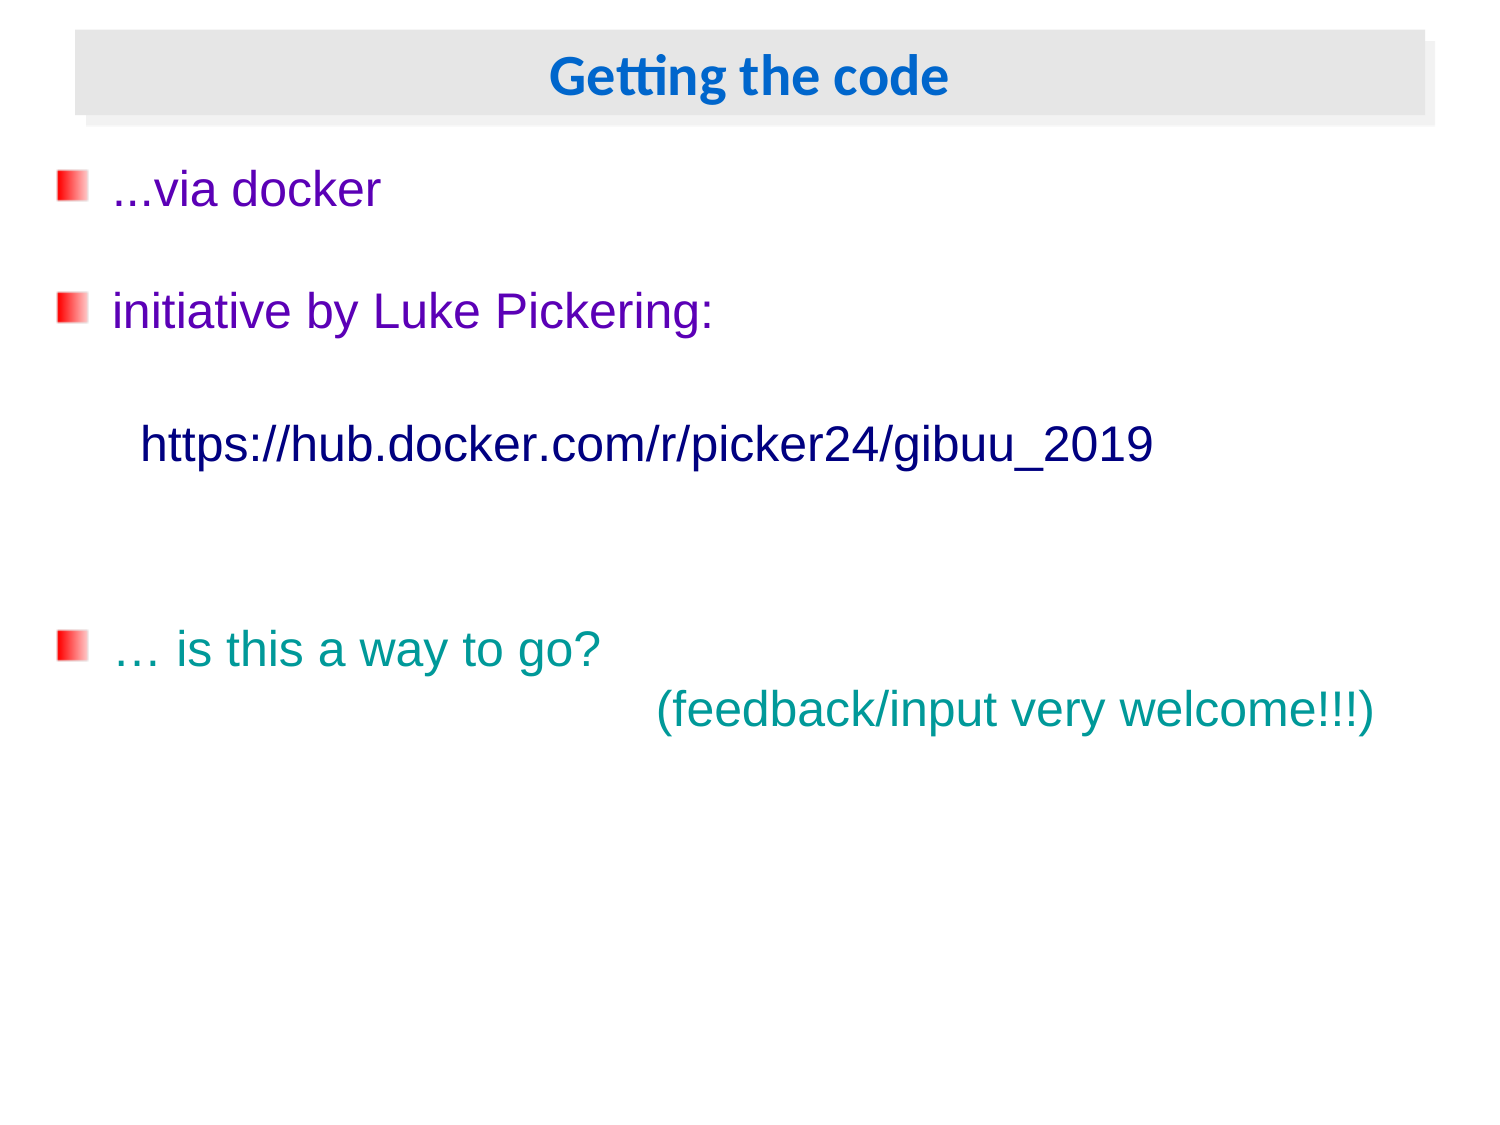

# Getting the code
...via docker
initiative by Luke Pickering:
 https://hub.docker.com/r/picker24/gibuu_2019
… is this a way to go?
				(feedback/input very welcome!!!)